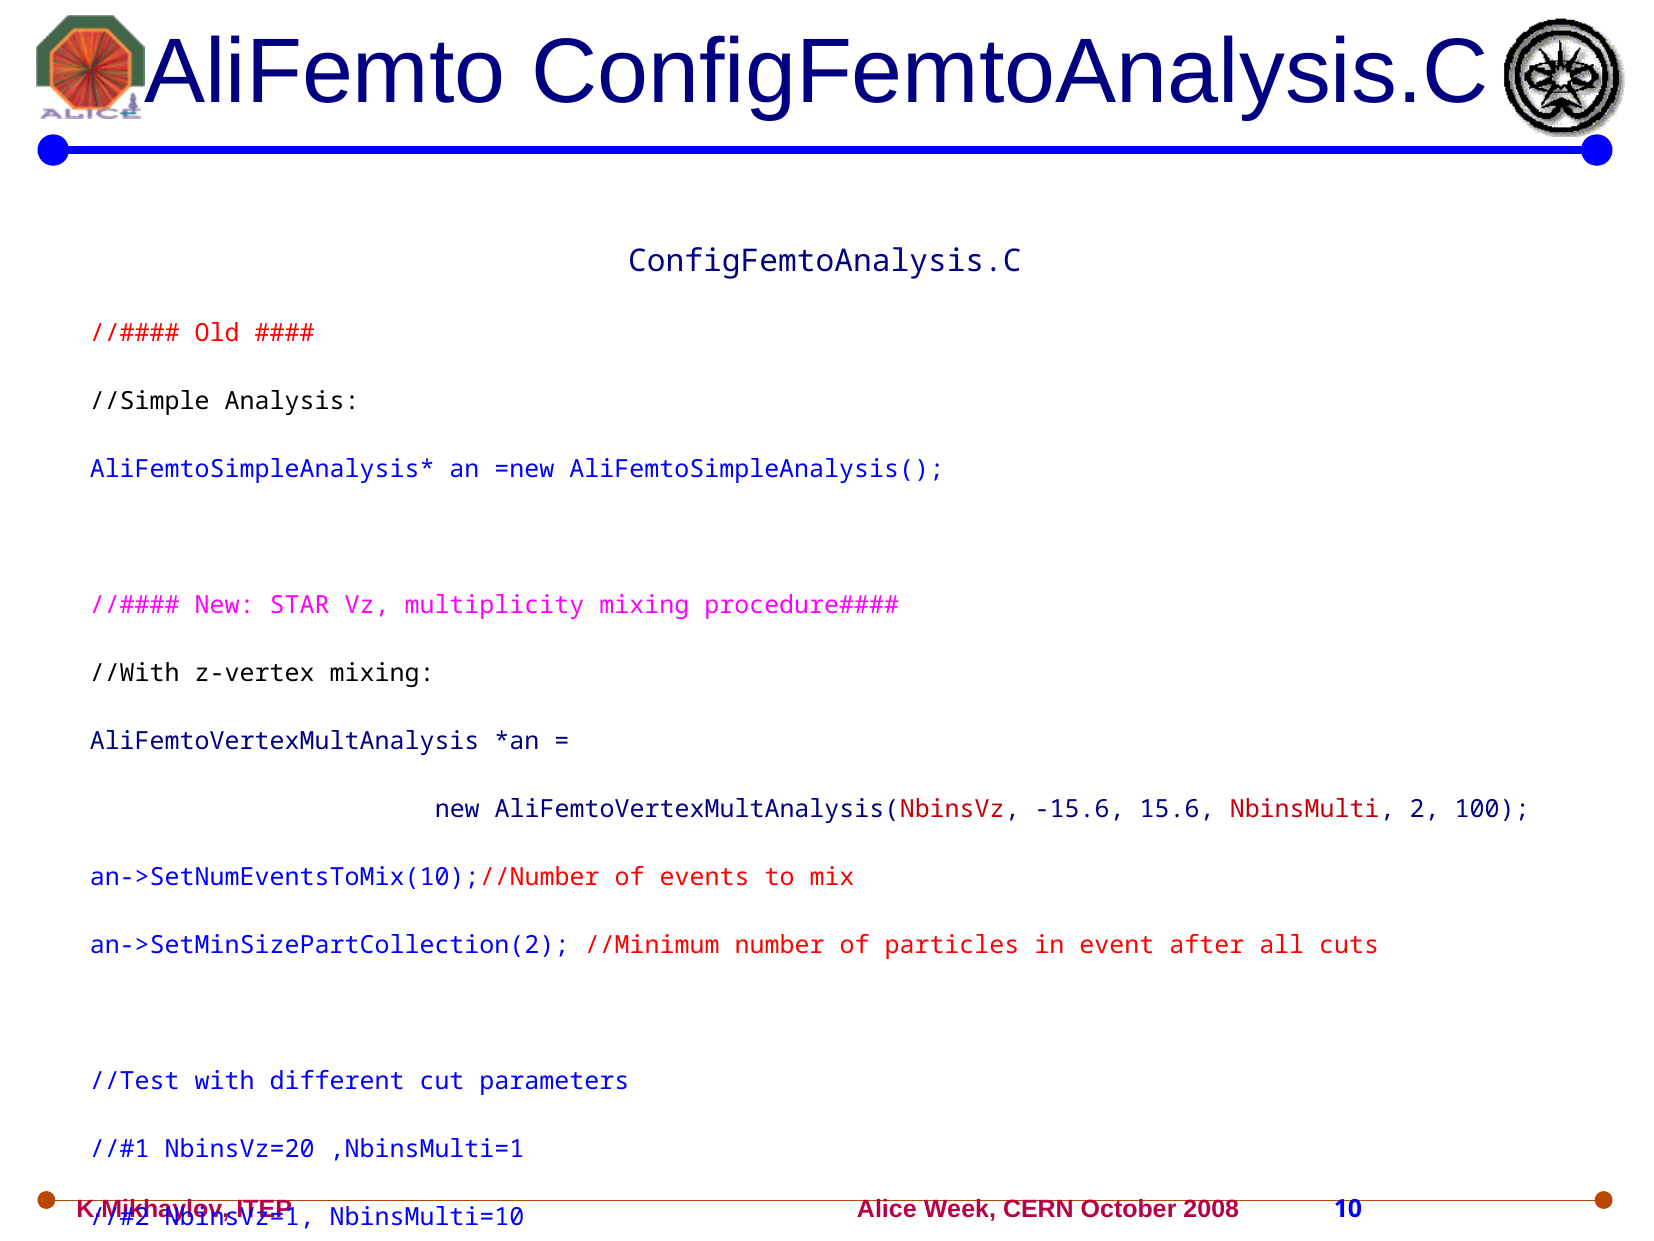

# AliFemto ConfigFemtoAnalysis.C
ConfigFemtoAnalysis.C
//#### Old ####
//Simple Analysis:
AliFemtoSimpleAnalysis* an =new AliFemtoSimpleAnalysis();
//#### New: STAR Vz, multiplicity mixing procedure####
//With z-vertex mixing:
AliFemtoVertexMultAnalysis *an =
 new AliFemtoVertexMultAnalysis(NbinsVz, -15.6, 15.6, NbinsMulti, 2, 100);
an->SetNumEventsToMix(10);//Number of events to mix
an->SetMinSizePartCollection(2); //Minimum number of particles in event after all cuts
//Test with different cut parameters
//#1 NbinsVz=20 ,NbinsMulti=1
//#2 NbinsVz=1, NbinsMulti=10
//#3 Combined : NbinsVz=20 and NbinsMulti=10
K.Mikhaylov, ITEP Alice Week, CERN October 2008